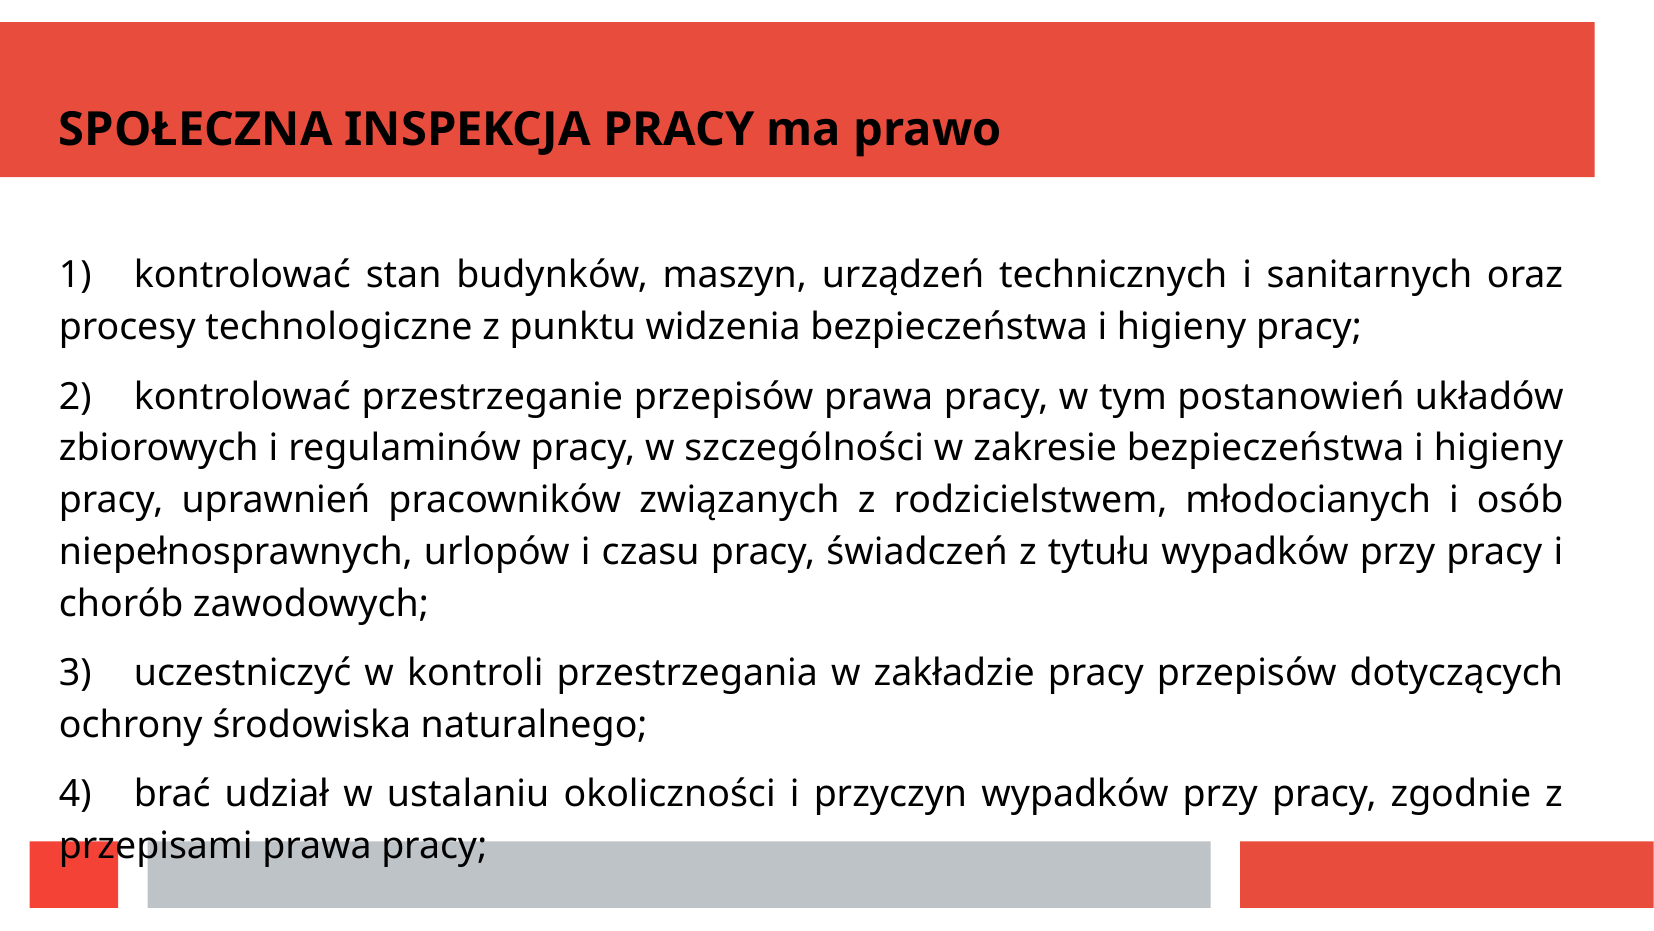

# SPOŁECZNA INSPEKCJA PRACY ma prawo
1)	kontrolować stan budynków, maszyn, urządzeń technicznych i sanitarnych oraz procesy technologiczne z punktu widzenia bezpieczeństwa i higieny pracy;
2)	kontrolować przestrzeganie przepisów prawa pracy, w tym postanowień układów zbiorowych i regulaminów pracy, w szczególności w zakresie bezpieczeństwa i higieny pracy, uprawnień pracowników związanych z rodzicielstwem, młodocianych i osób niepełnosprawnych, urlopów i czasu pracy, świadczeń z tytułu wypadków przy pracy i chorób zawodowych;
3)	uczestniczyć w kontroli przestrzegania w zakładzie pracy przepisów dotyczących ochrony środowiska naturalnego;
4)	brać udział w ustalaniu okoliczności i przyczyn wypadków przy pracy, zgodnie z przepisami prawa pracy;